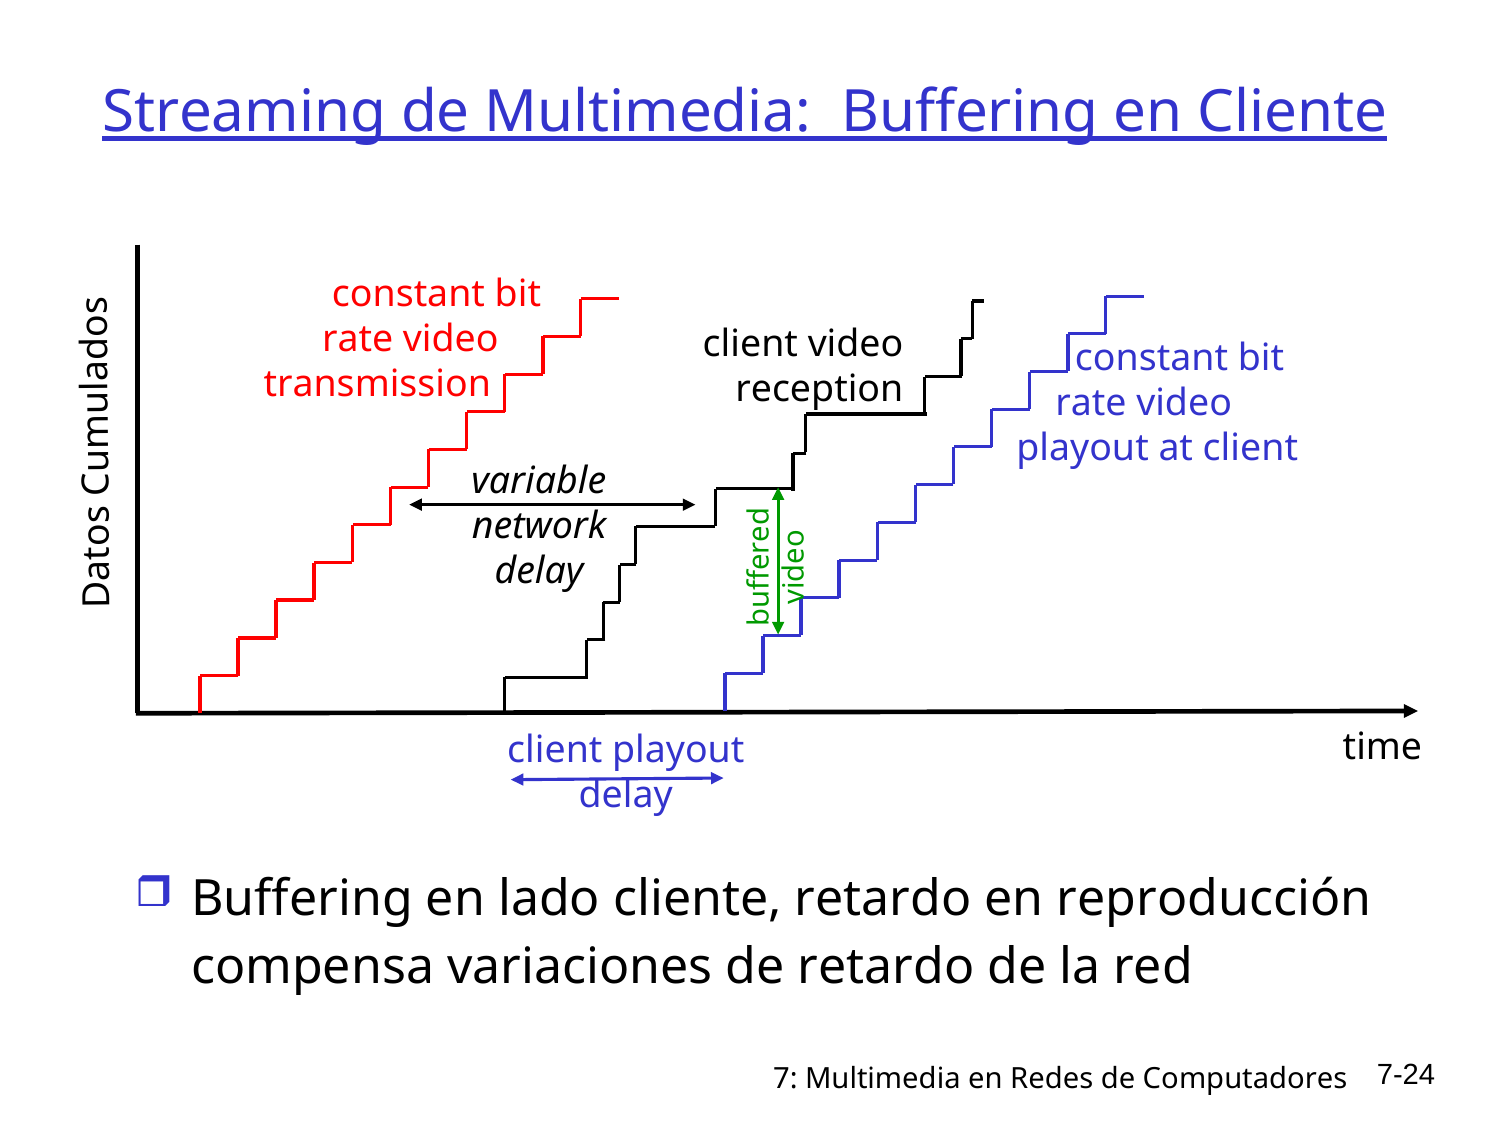

# Streaming de Multimedia: Buffering en Cliente
 constant bit
 rate video
transmission
 constant bit
 rate video
 playout at client
client playout
delay
client video
reception
variable
network
delay
Datos Cumulados
buffered
video
time
Buffering en lado cliente, retardo en reproducción compensa variaciones de retardo de la red
24